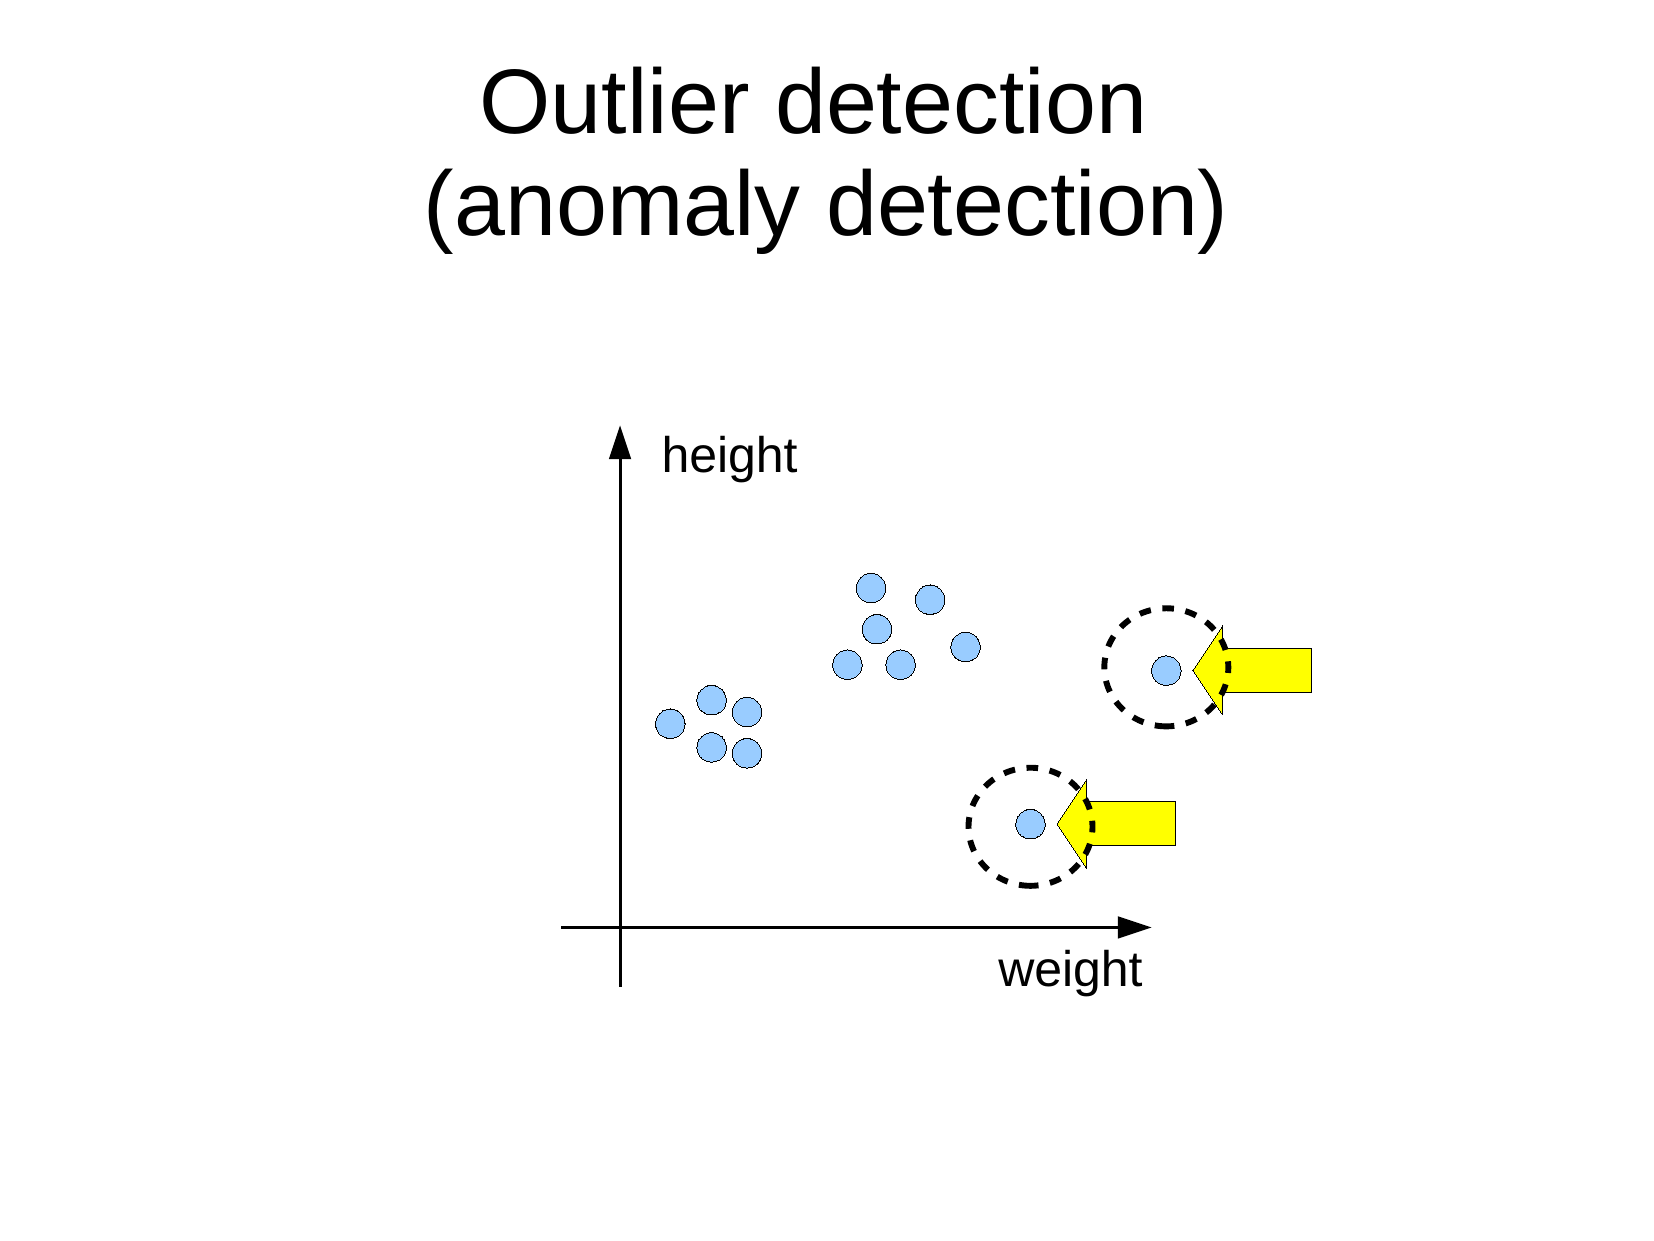

# Outlier detection (anomaly detection)
height
weight